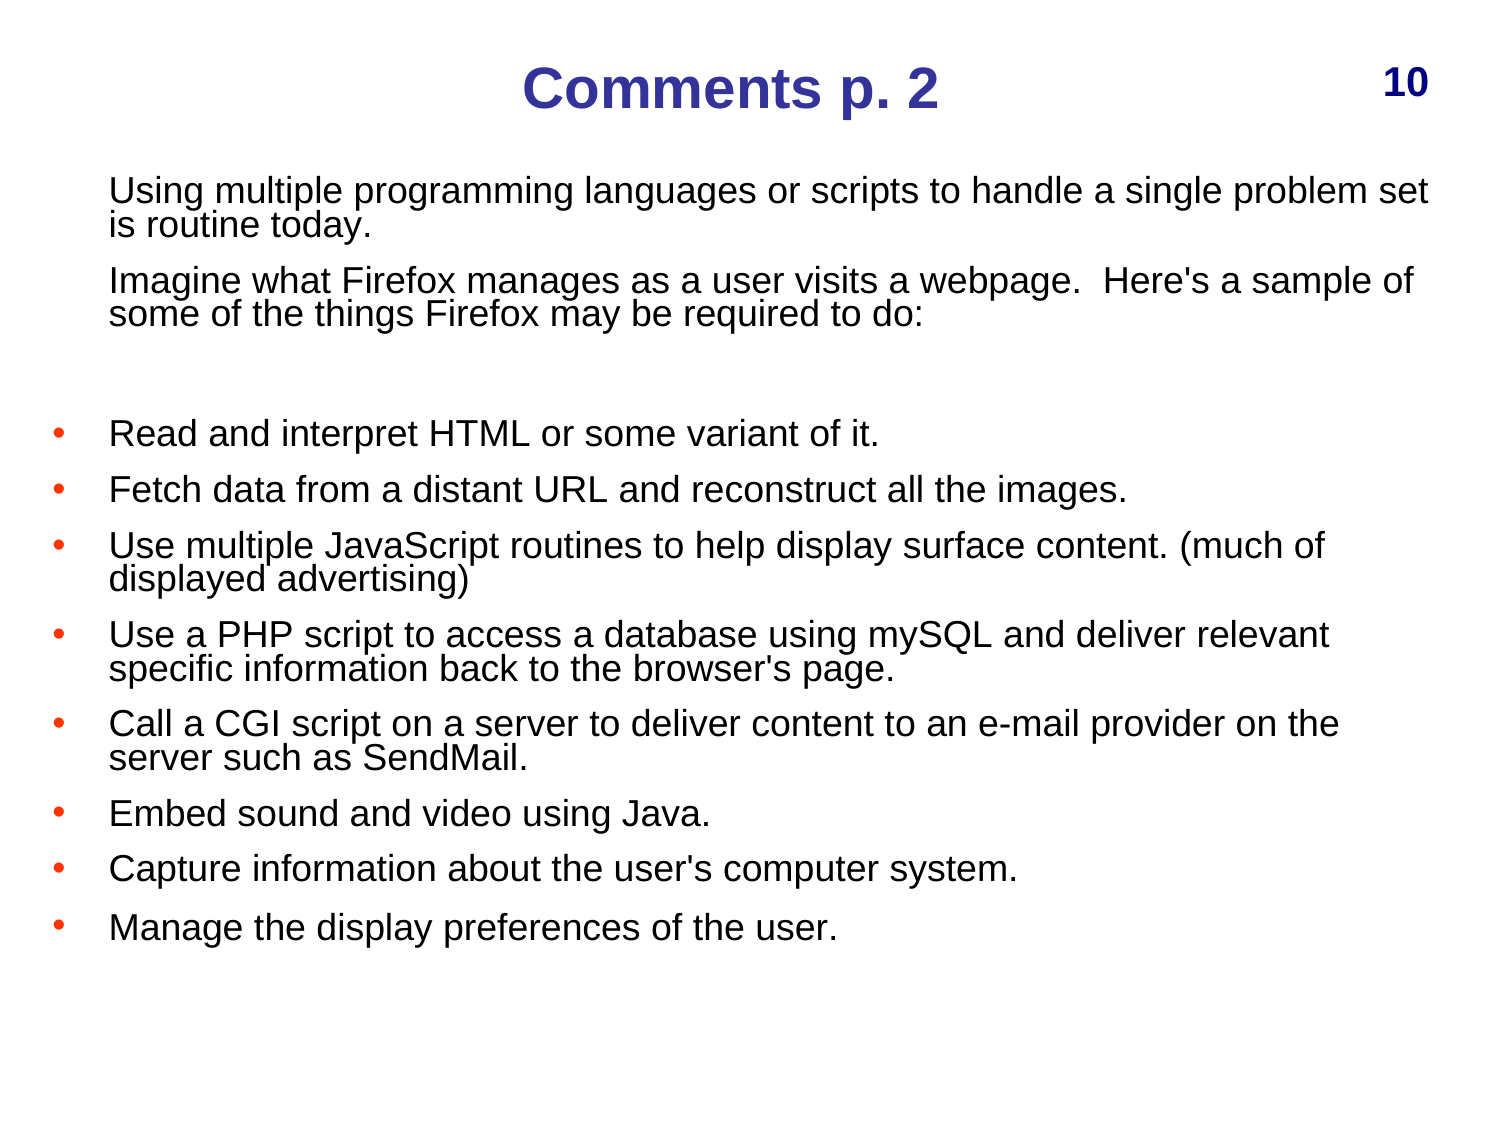

10
# Comments p. 2
Using multiple programming languages or scripts to handle a single problem set is routine today.
Imagine what Firefox manages as a user visits a webpage. Here's a sample of some of the things Firefox may be required to do:
Read and interpret HTML or some variant of it.
Fetch data from a distant URL and reconstruct all the images.
Use multiple JavaScript routines to help display surface content. (much of displayed advertising)
Use a PHP script to access a database using mySQL and deliver relevant specific information back to the browser's page.
Call a CGI script on a server to deliver content to an e-mail provider on the server such as SendMail.
Embed sound and video using Java.
Capture information about the user's computer system.
Manage the display preferences of the user.